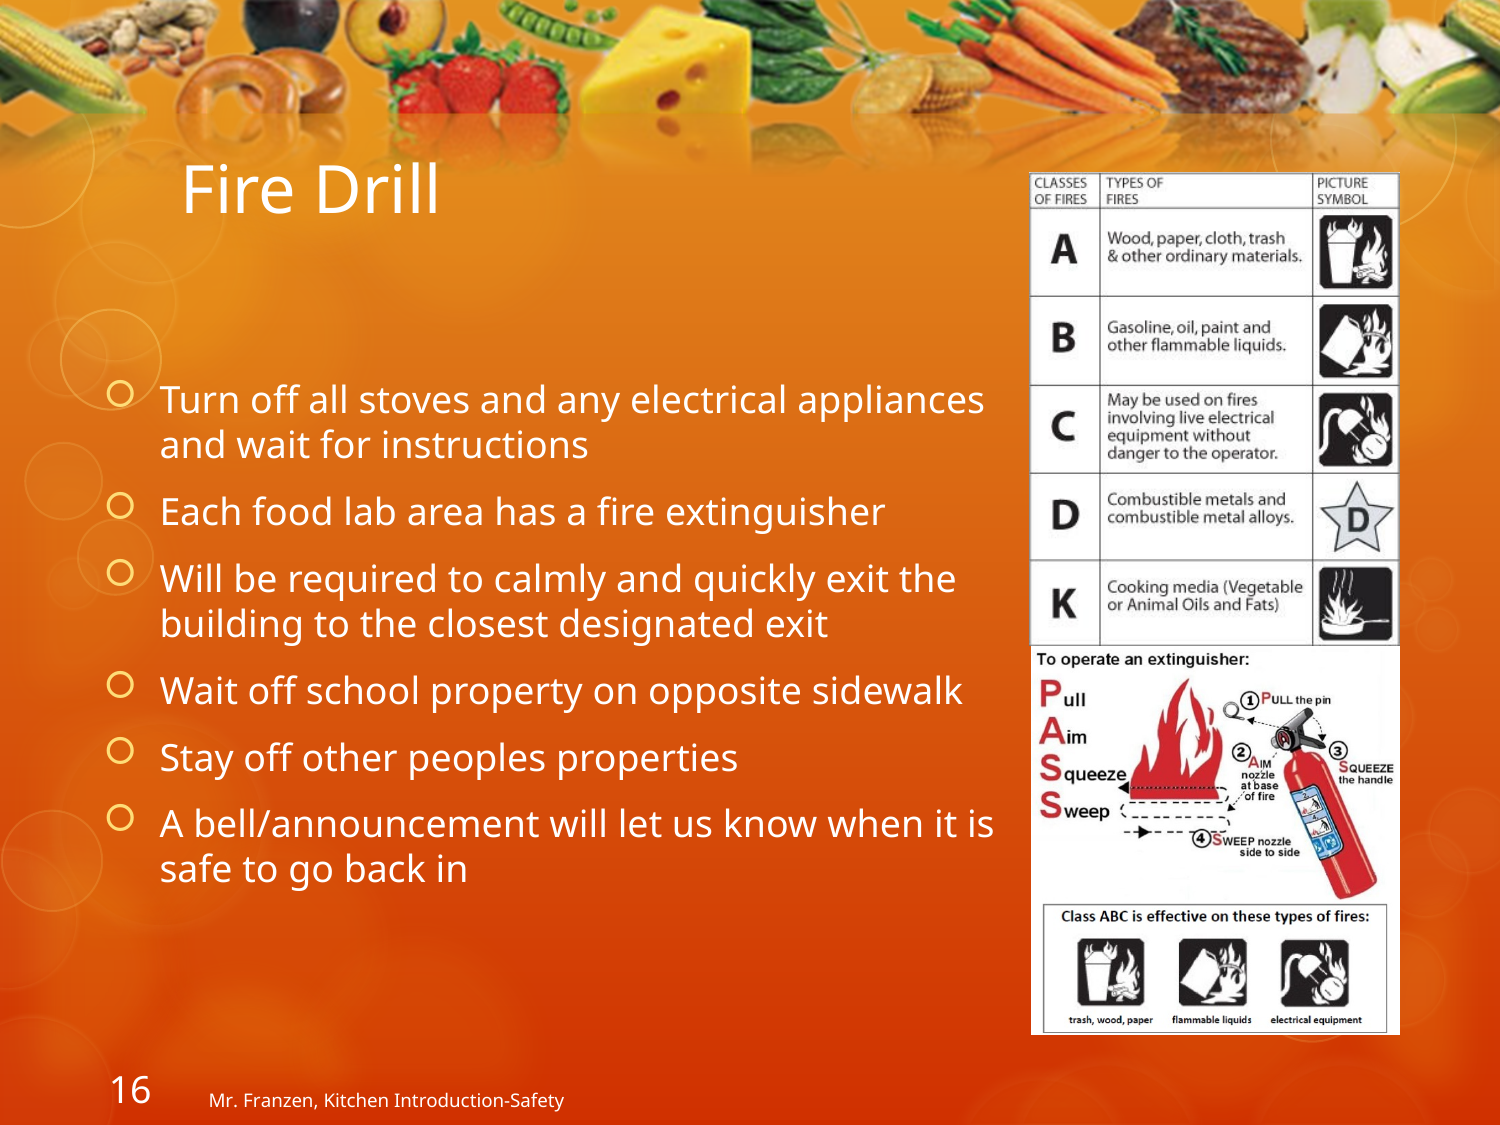

# Fire Drill
Turn off all stoves and any electrical appliances and wait for instructions
Each food lab area has a fire extinguisher
Will be required to calmly and quickly exit the building to the closest designated exit
Wait off school property on opposite sidewalk
Stay off other peoples properties
A bell/announcement will let us know when it is safe to go back in
Mr. Franzen, Kitchen Introduction-Safety